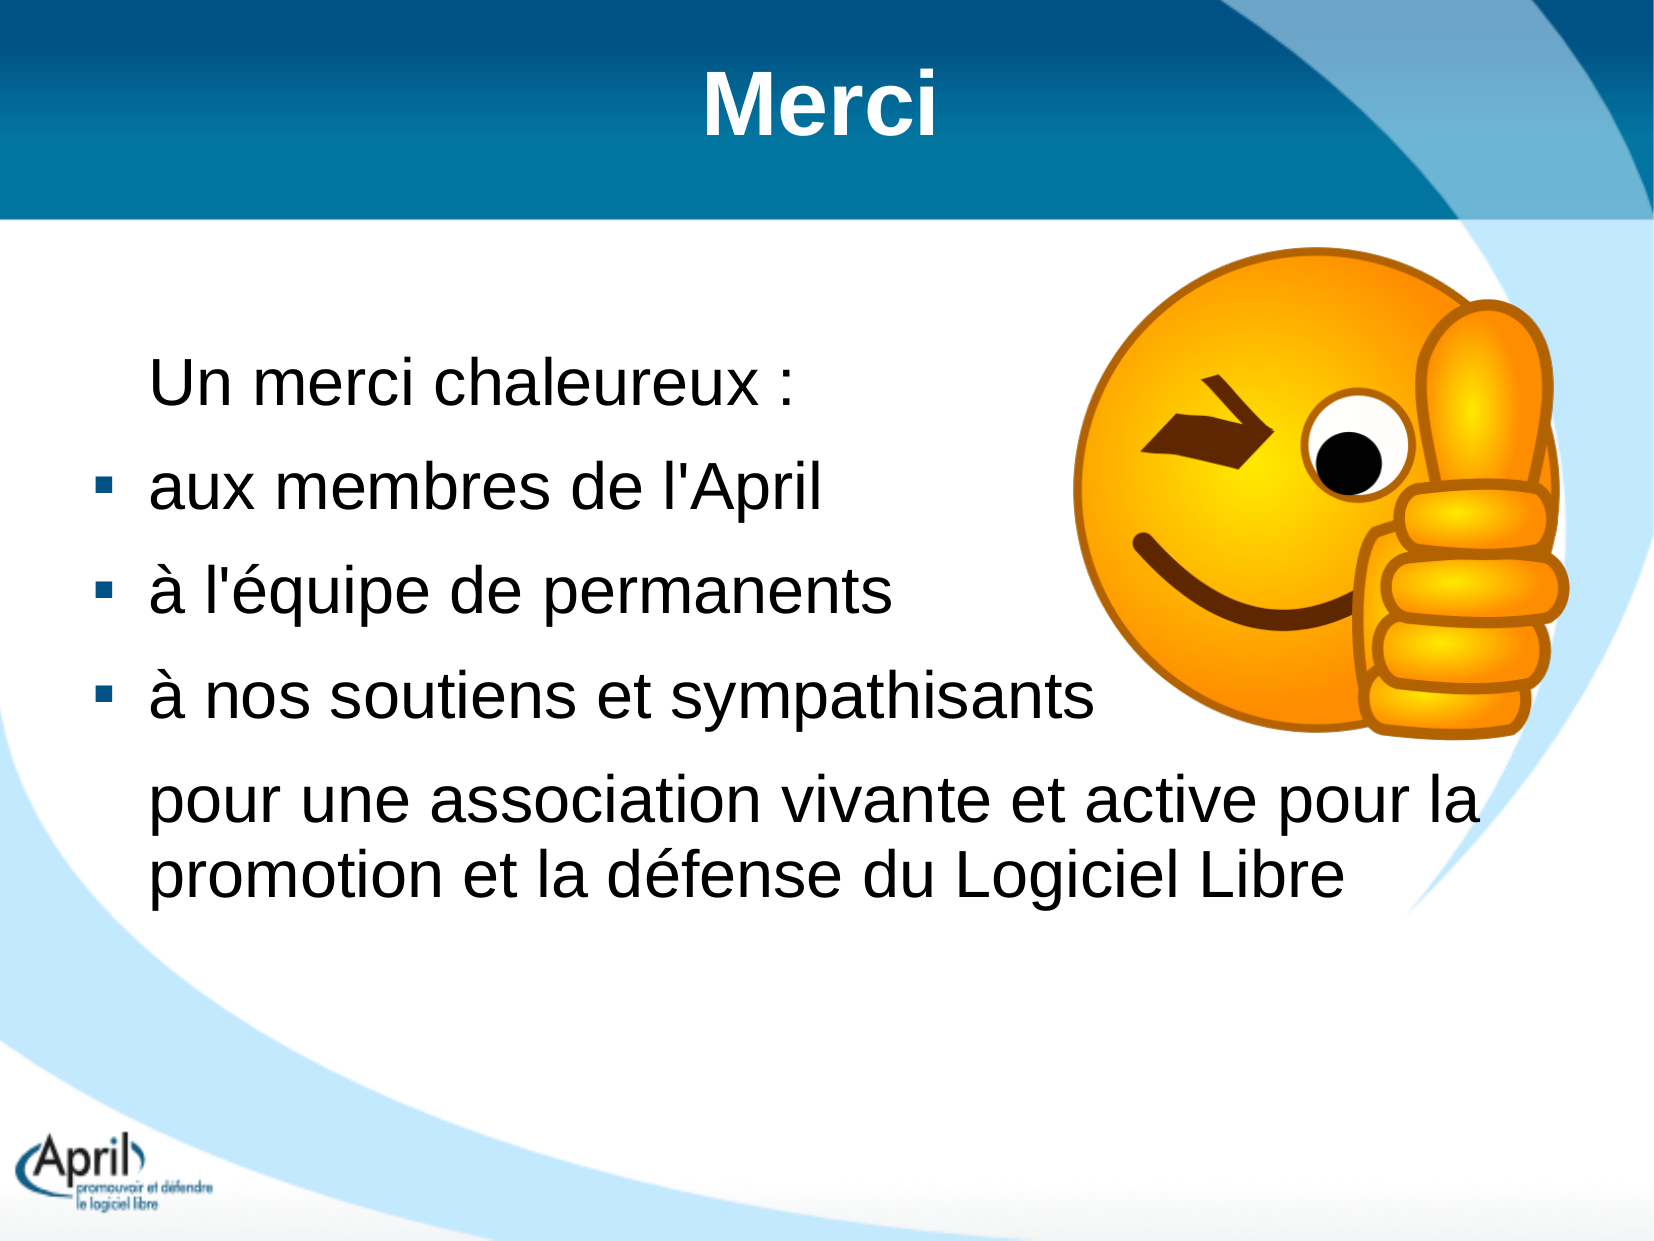

# Merci
Un merci chaleureux :
aux membres de l'April
à l'équipe de permanents
à nos soutiens et sympathisants
pour une association vivante et active pour la promotion et la défense du Logiciel Libre